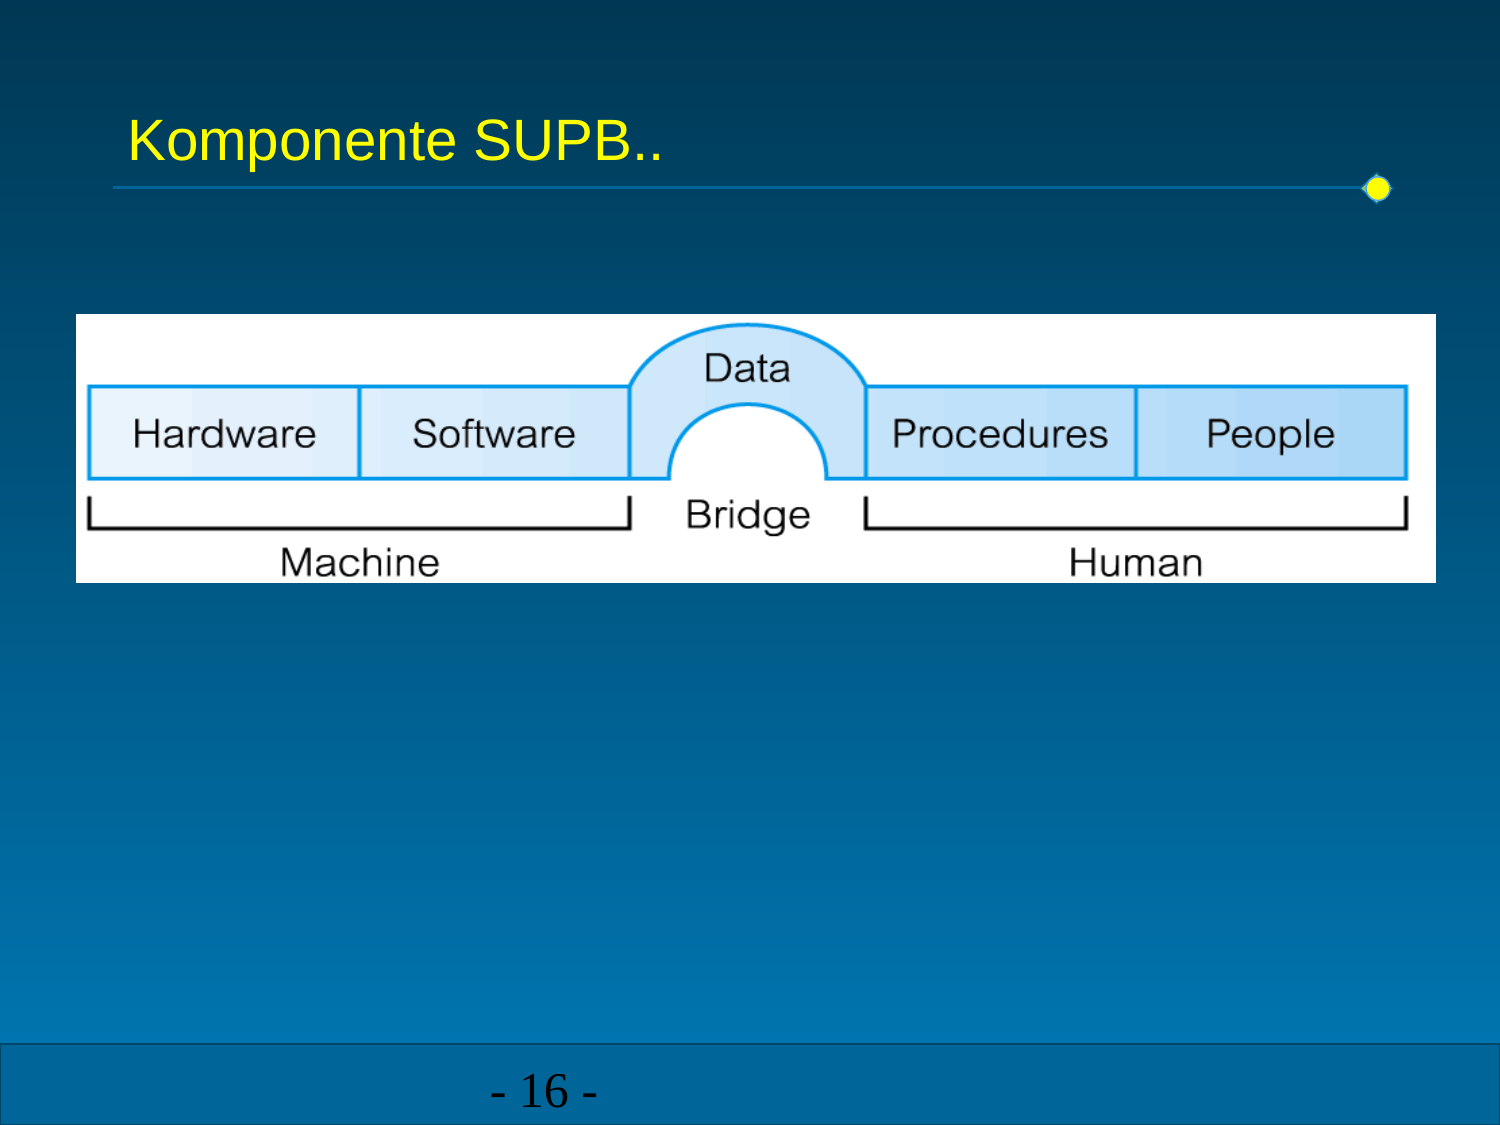

# Komponente SUPB..
(c) Pearson Education 2005